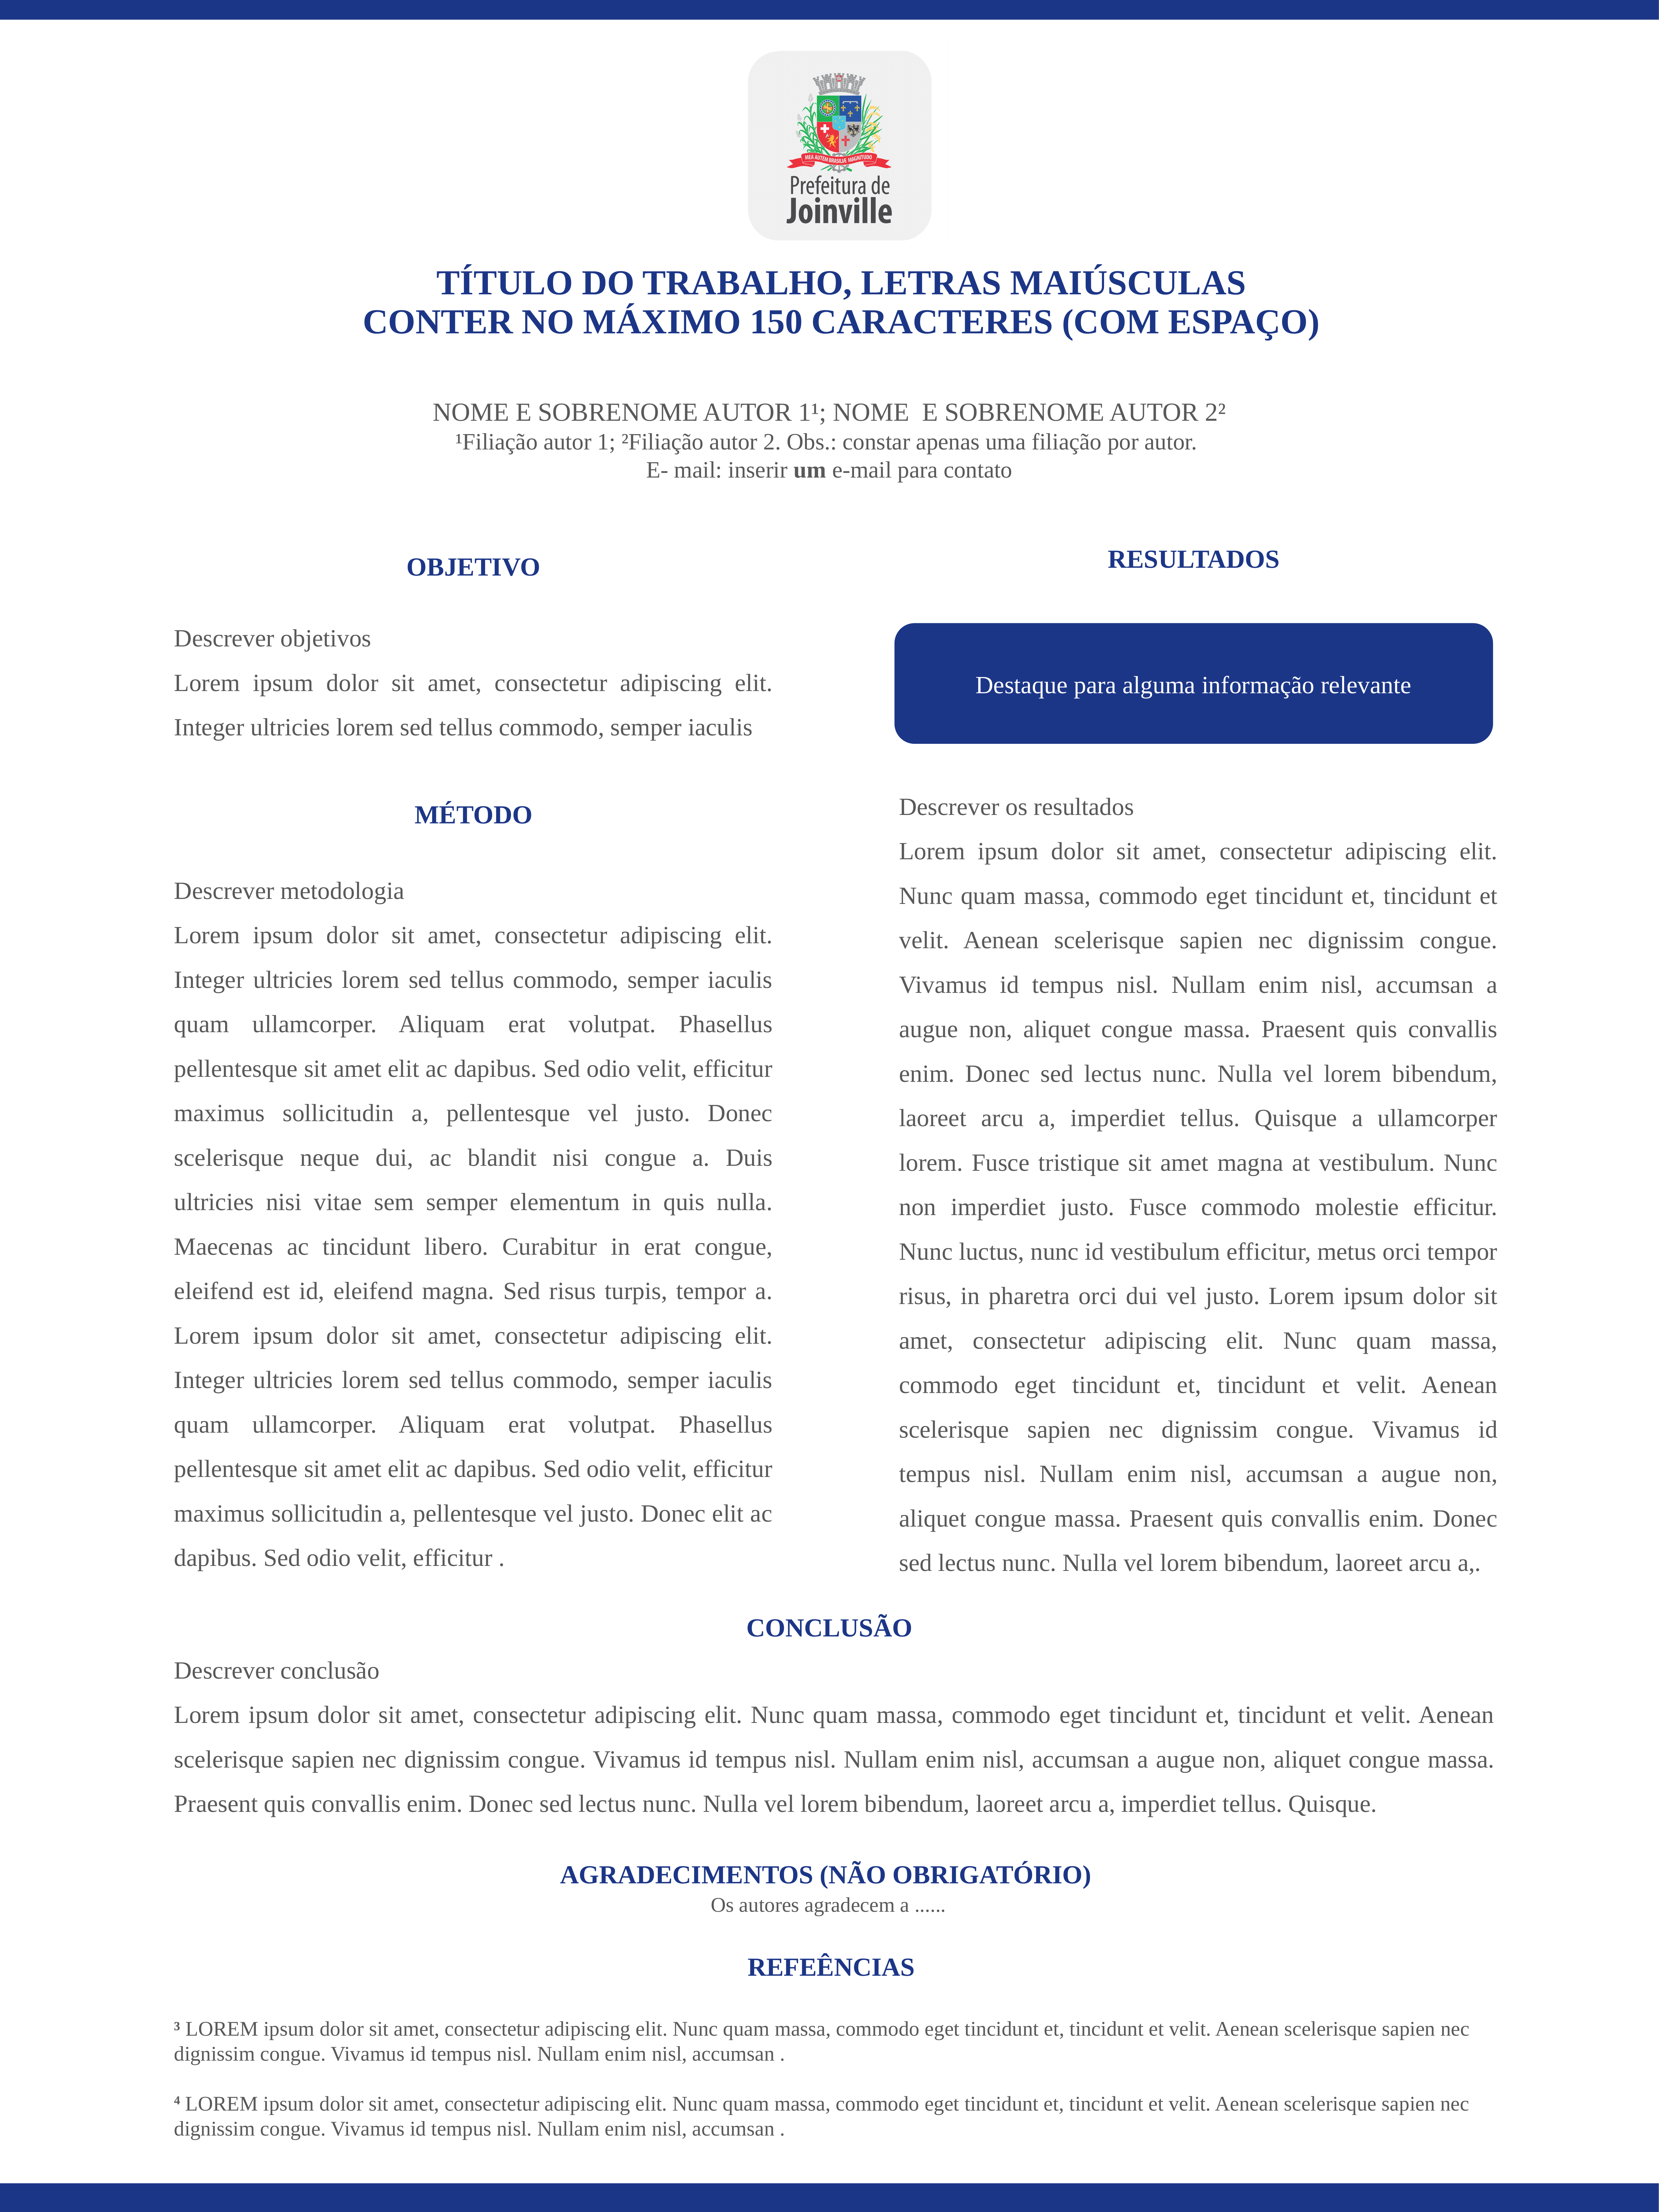

TÍTULO DO TRABALHO, LETRAS MAIÚSCULAS
CONTER NO MÁXIMO 150 CARACTERES (COM ESPAÇO)
NOME E SOBRENOME AUTOR 1¹; NOME E SOBRENOME AUTOR 2²
¹Filiação autor 1; ²Filiação autor 2. Obs.: constar apenas uma filiação por autor.
E- mail: inserir um e-mail para contato
OBJETIVO
RESULTADOS
Descrever objetivos
Lorem ipsum dolor sit amet, consectetur adipiscing elit. Integer ultricies lorem sed tellus commodo, semper iaculis
Destaque para alguma informação relevante
Descrever os resultados
Lorem ipsum dolor sit amet, consectetur adipiscing elit. Nunc quam massa, commodo eget tincidunt et, tincidunt et velit. Aenean scelerisque sapien nec dignissim congue. Vivamus id tempus nisl. Nullam enim nisl, accumsan a augue non, aliquet congue massa. Praesent quis convallis enim. Donec sed lectus nunc. Nulla vel lorem bibendum, laoreet arcu a, imperdiet tellus. Quisque a ullamcorper lorem. Fusce tristique sit amet magna at vestibulum. Nunc non imperdiet justo. Fusce commodo molestie efficitur. Nunc luctus, nunc id vestibulum efficitur, metus orci tempor risus, in pharetra orci dui vel justo. Lorem ipsum dolor sit amet, consectetur adipiscing elit. Nunc quam massa, commodo eget tincidunt et, tincidunt et velit. Aenean scelerisque sapien nec dignissim congue. Vivamus id tempus nisl. Nullam enim nisl, accumsan a augue non, aliquet congue massa. Praesent quis convallis enim. Donec sed lectus nunc. Nulla vel lorem bibendum, laoreet arcu a,.
MÉTODO
Descrever metodologia
Lorem ipsum dolor sit amet, consectetur adipiscing elit. Integer ultricies lorem sed tellus commodo, semper iaculis quam ullamcorper. Aliquam erat volutpat. Phasellus pellentesque sit amet elit ac dapibus. Sed odio velit, efficitur maximus sollicitudin a, pellentesque vel justo. Donec scelerisque neque dui, ac blandit nisi congue a. Duis ultricies nisi vitae sem semper elementum in quis nulla. Maecenas ac tincidunt libero. Curabitur in erat congue, eleifend est id, eleifend magna. Sed risus turpis, tempor a. Lorem ipsum dolor sit amet, consectetur adipiscing elit. Integer ultricies lorem sed tellus commodo, semper iaculis quam ullamcorper. Aliquam erat volutpat. Phasellus pellentesque sit amet elit ac dapibus. Sed odio velit, efficitur maximus sollicitudin a, pellentesque vel justo. Donec elit ac dapibus. Sed odio velit, efficitur .
CONCLUSÃO
Descrever conclusão
Lorem ipsum dolor sit amet, consectetur adipiscing elit. Nunc quam massa, commodo eget tincidunt et, tincidunt et velit. Aenean scelerisque sapien nec dignissim congue. Vivamus id tempus nisl. Nullam enim nisl, accumsan a augue non, aliquet congue massa. Praesent quis convallis enim. Donec sed lectus nunc. Nulla vel lorem bibendum, laoreet arcu a, imperdiet tellus. Quisque.
AGRADECIMENTOS (NÃO OBRIGATÓRIO)
Os autores agradecem a ......
REFEÊNCIAS
³ LOREM ipsum dolor sit amet, consectetur adipiscing elit. Nunc quam massa, commodo eget tincidunt et, tincidunt et velit. Aenean scelerisque sapien nec dignissim congue. Vivamus id tempus nisl. Nullam enim nisl, accumsan .
4 LOREM ipsum dolor sit amet, consectetur adipiscing elit. Nunc quam massa, commodo eget tincidunt et, tincidunt et velit. Aenean scelerisque sapien nec dignissim congue. Vivamus id tempus nisl. Nullam enim nisl, accumsan .